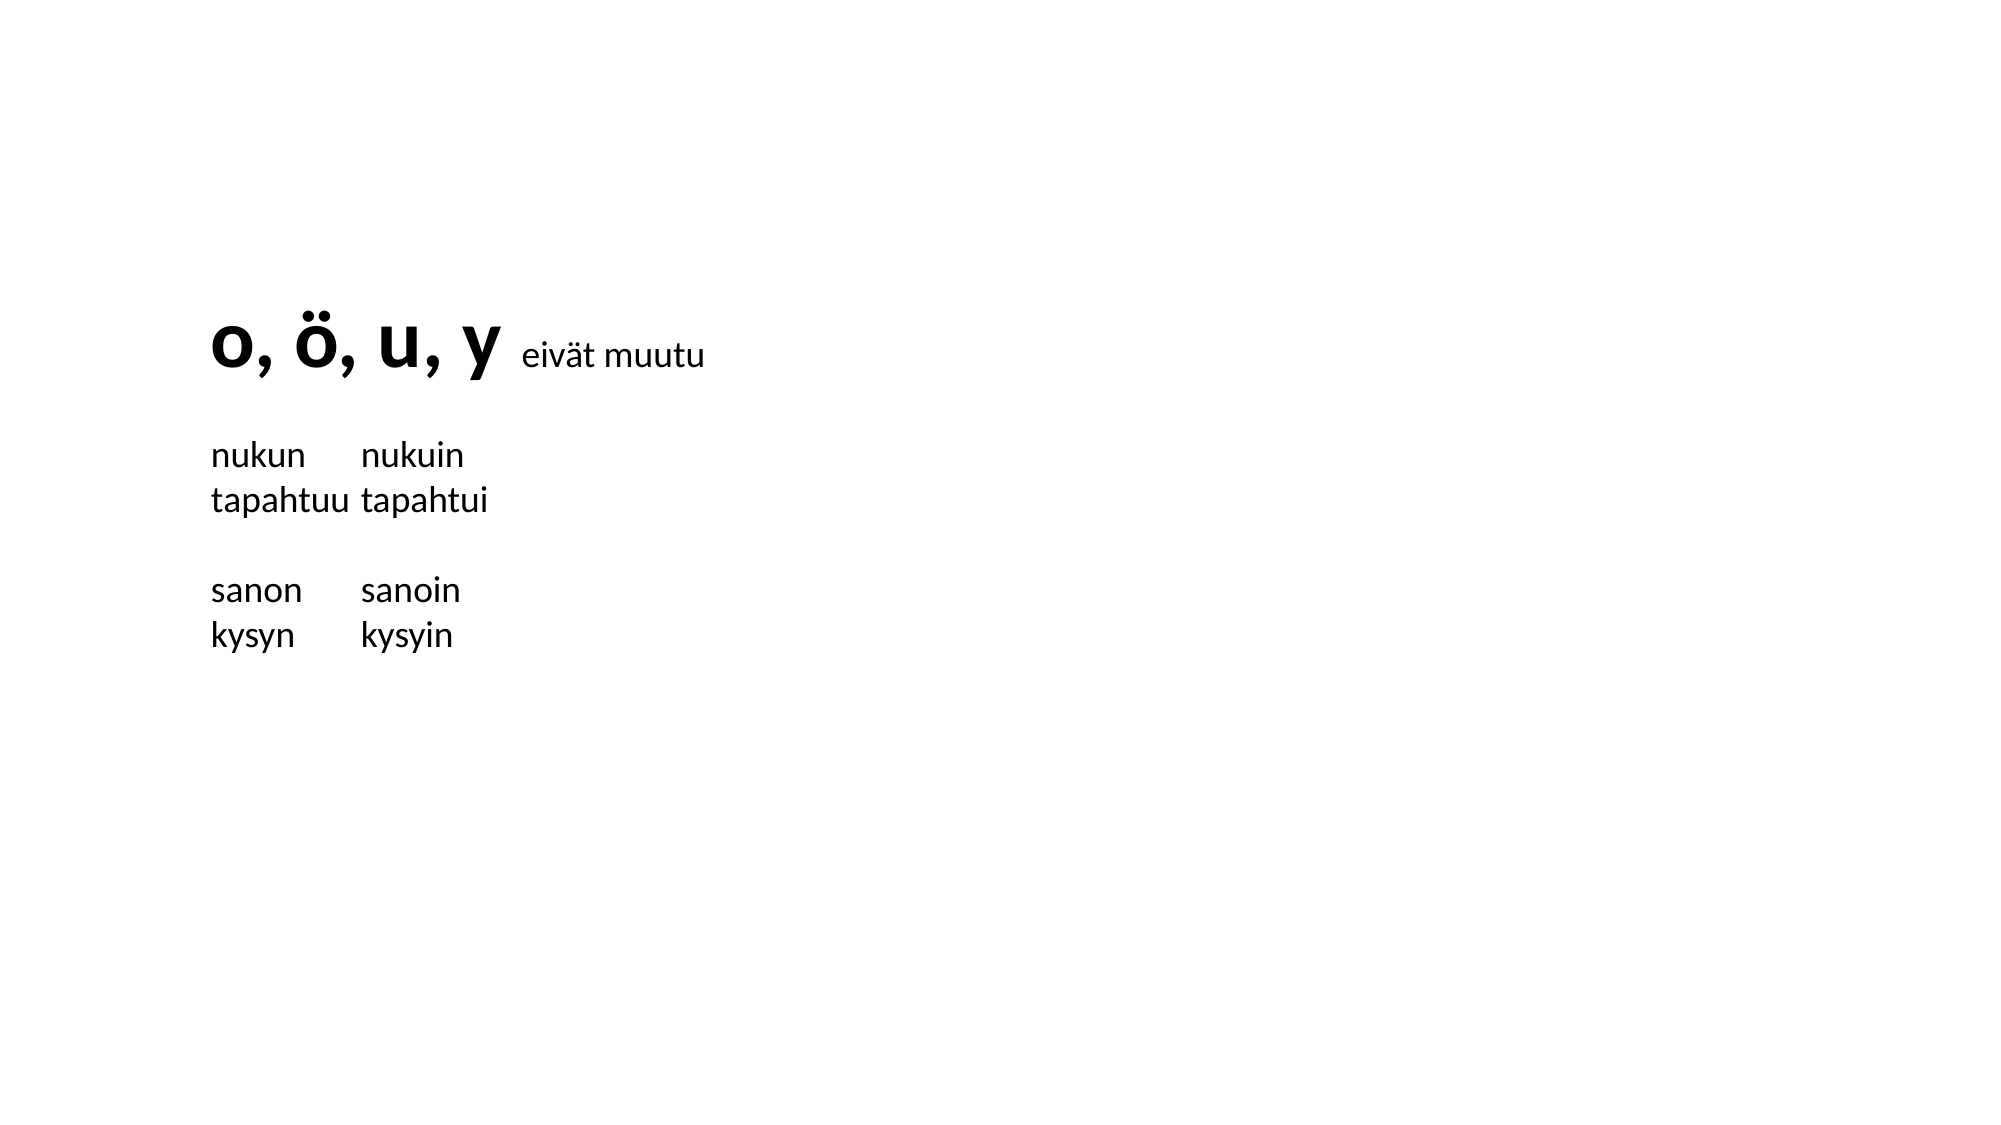

o, ö, u, y eivät muutu
nukun	nukuin
tapahtuu	tapahtui
sanon	sanoin
kysyn	kysyin